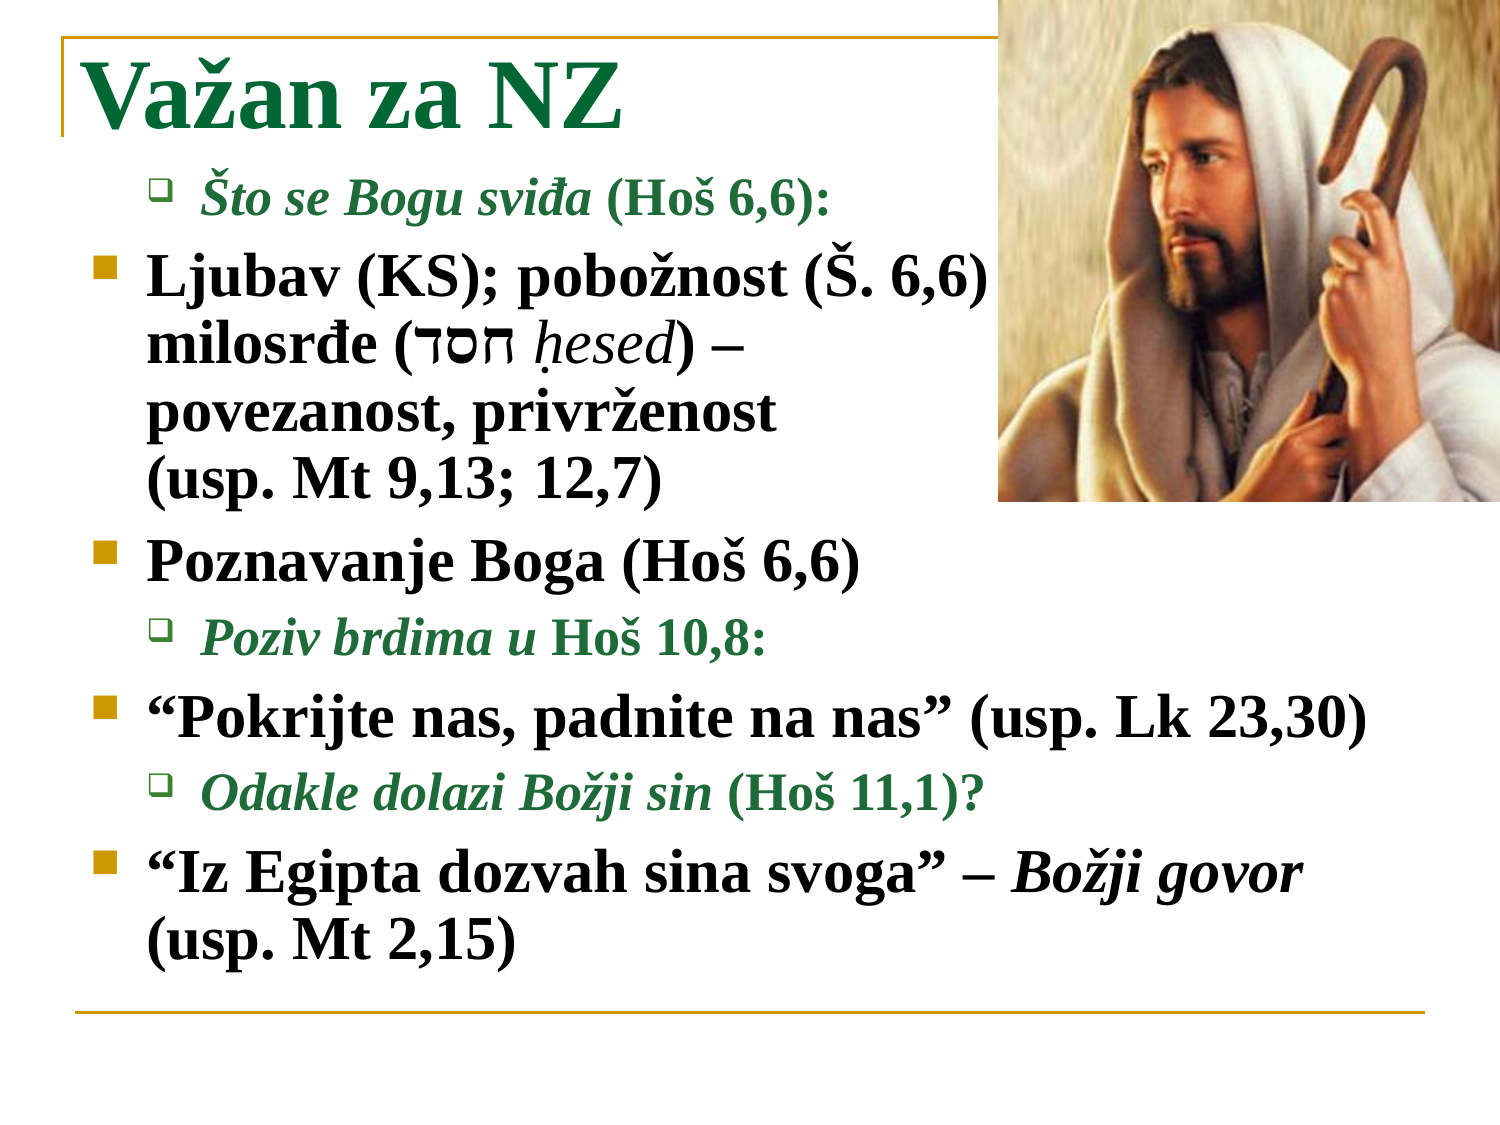

# Važan za NZ
Što se Bogu sviđa (Hoš 6,6):
Ljubav (KS); pobožnost (Š. 6,6)
milosrđe (חסד ḥesed) –
povezanost, privrženost
(usp. Mt 9,13; 12,7)
Poznavanje Boga (Hoš 6,6)
Poziv brdima u Hoš 10,8:
“Pokrijte nas, padnite na nas” (usp. Lk 23,30)
Odakle dolazi Božji sin (Hoš 11,1)?
“Iz Egipta dozvah sina svoga” – Božji govor
(usp. Mt 2,15)